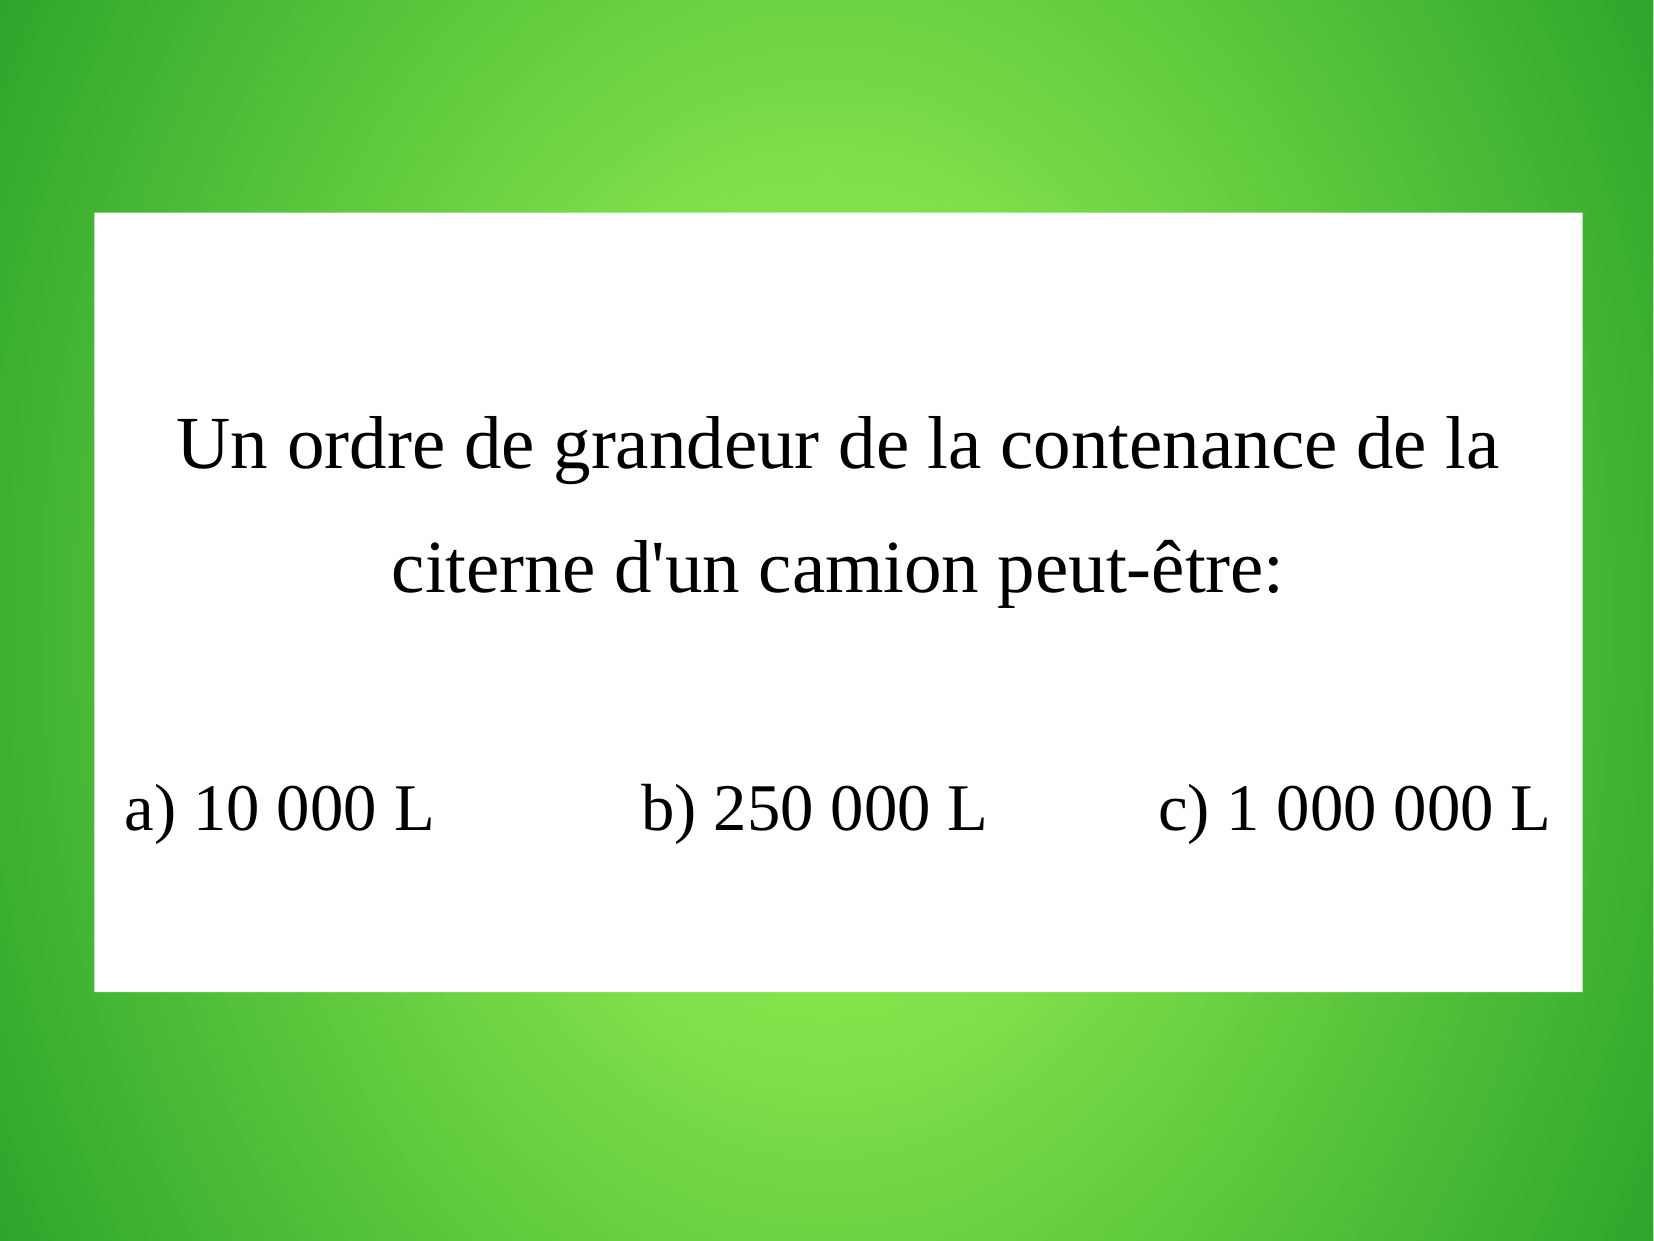

Un ordre de grandeur de la contenance de la citerne d'un camion peut-être:
a) 10 000 L			b) 250 000 L			c) 1 000 000 L